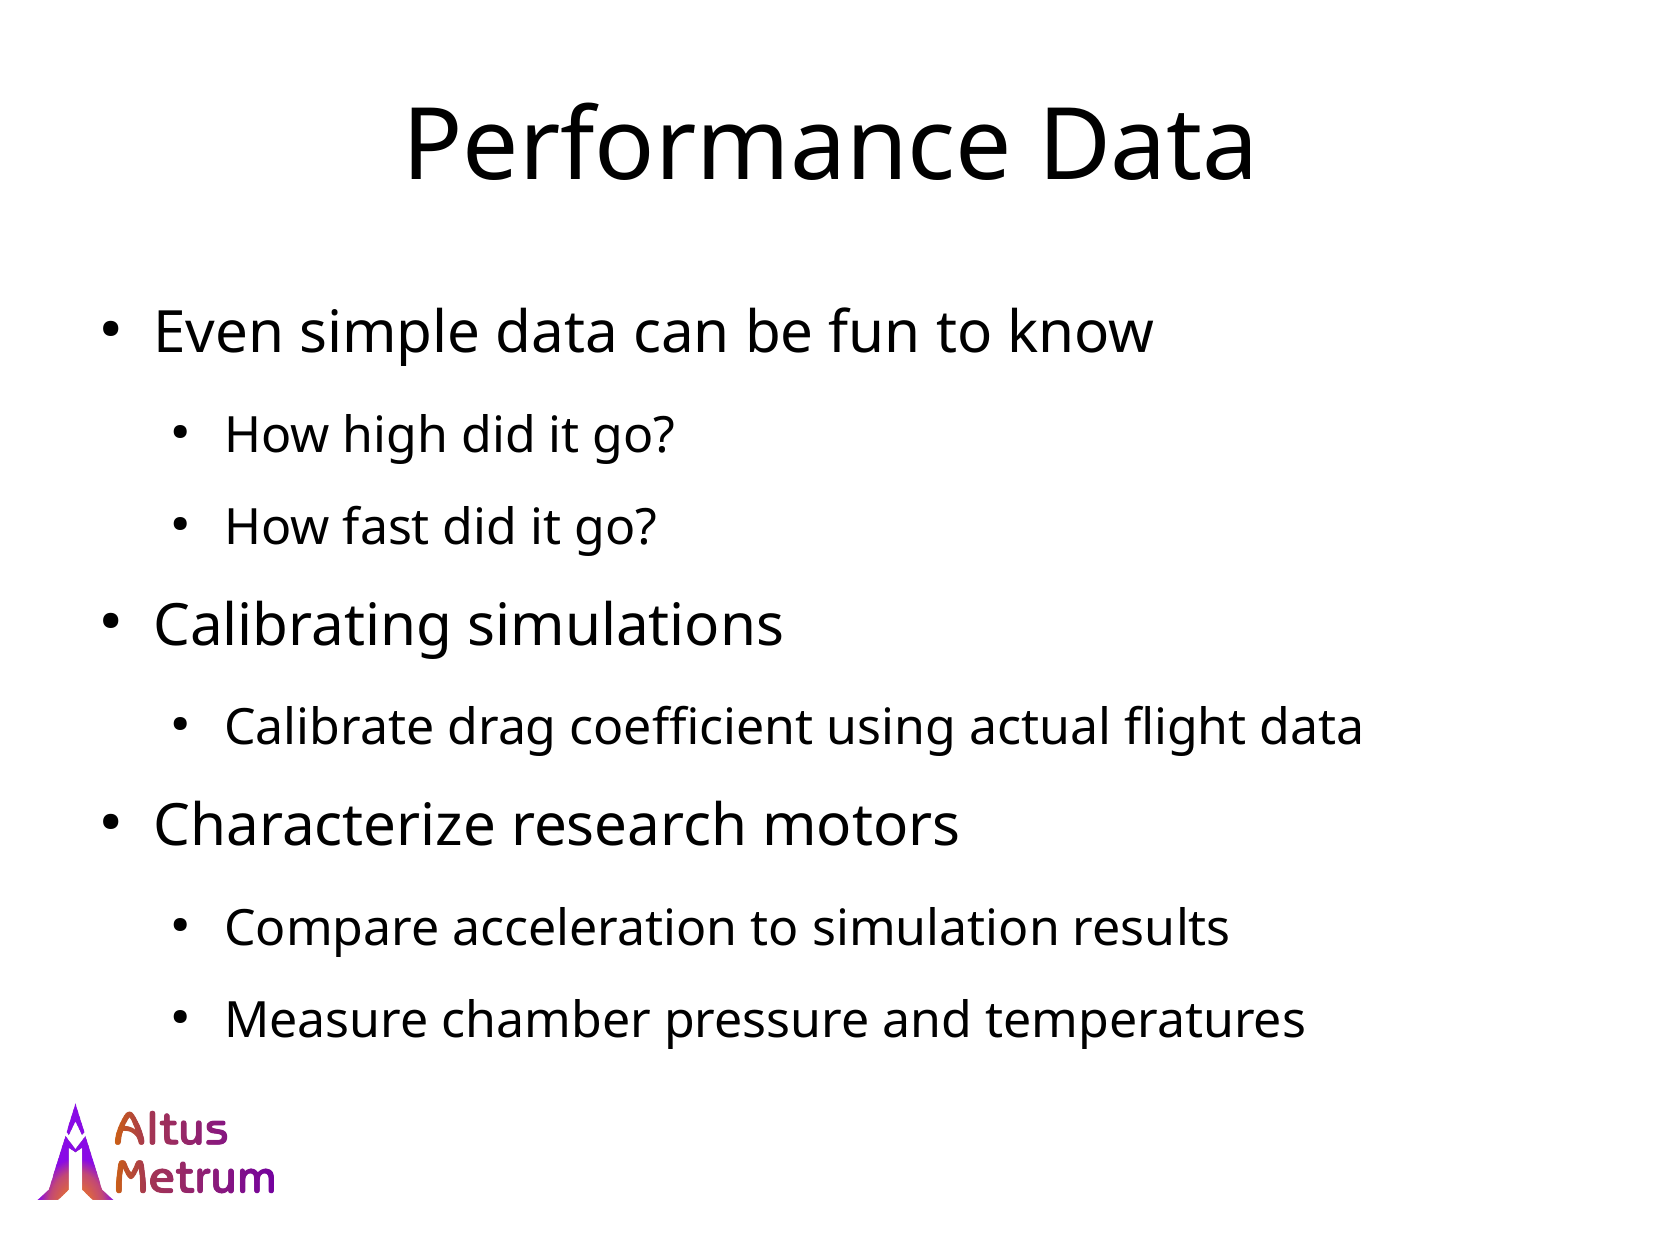

# Performance Data
Even simple data can be fun to know
How high did it go?
How fast did it go?
Calibrating simulations
Calibrate drag coefficient using actual flight data
Characterize research motors
Compare acceleration to simulation results
Measure chamber pressure and temperatures